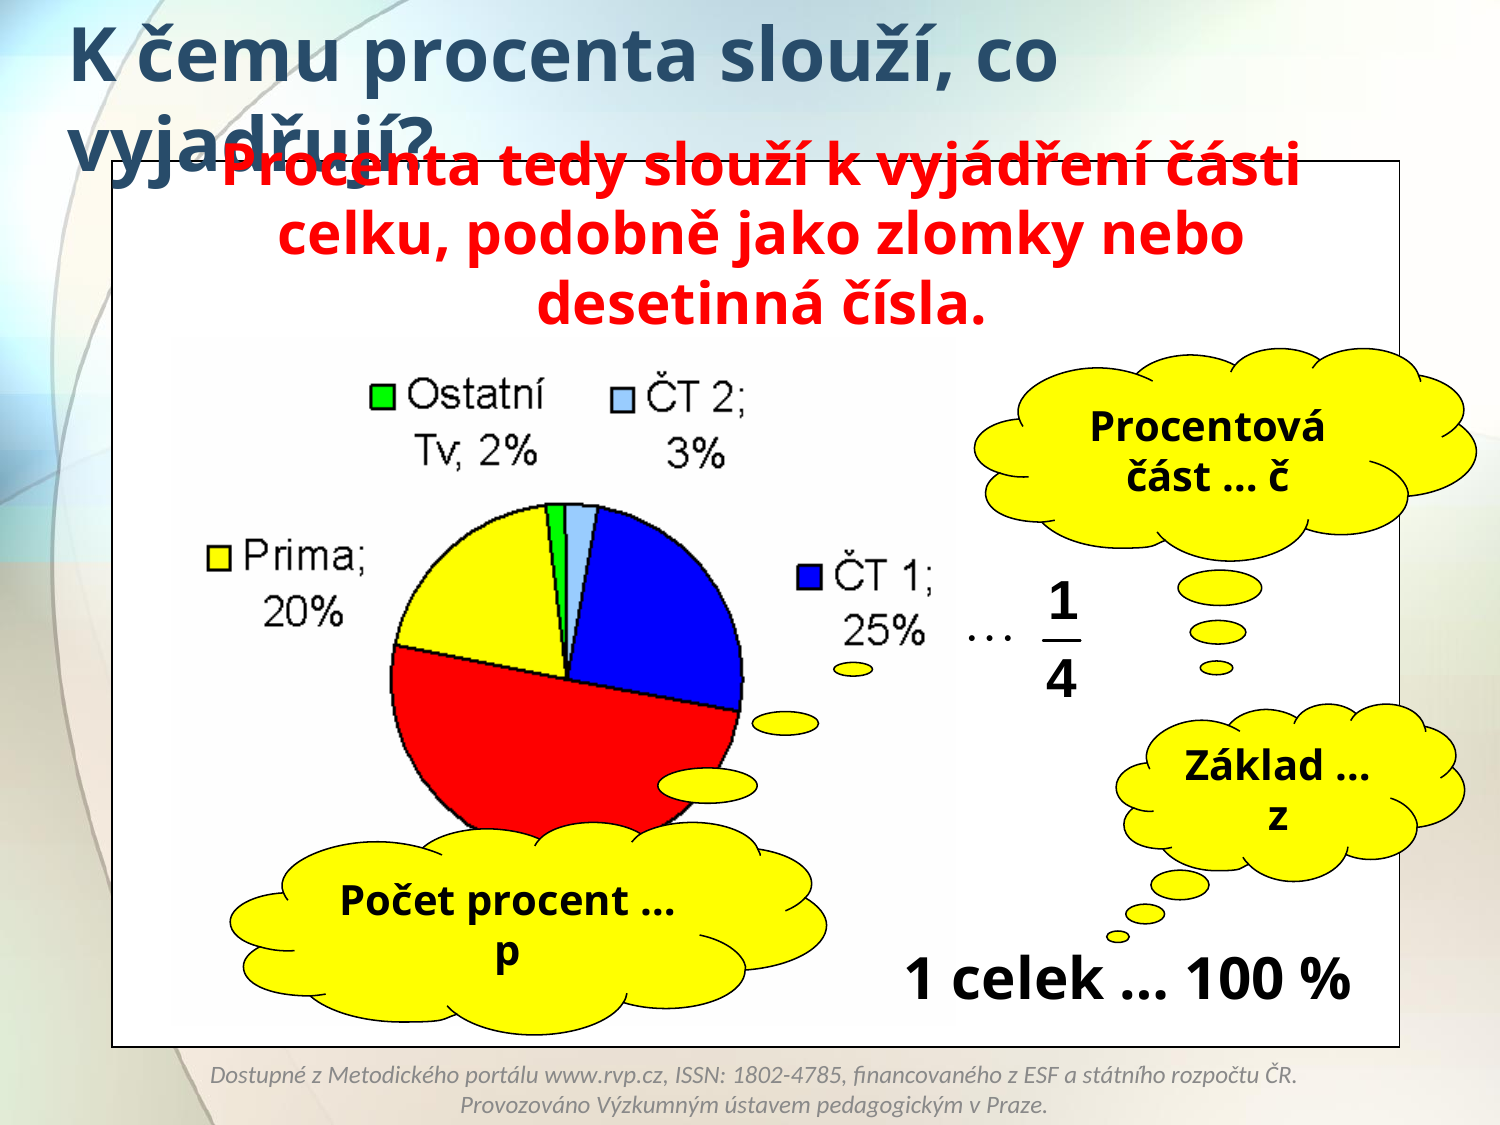

K čemu procenta slouží, co vyjadřují?
Procenta tedy slouží k vyjádření části celku, podobně jako zlomky nebo desetinná čísla.
Procentová část … č
Základ … z
Počet procent … p
1 celek … 100 %